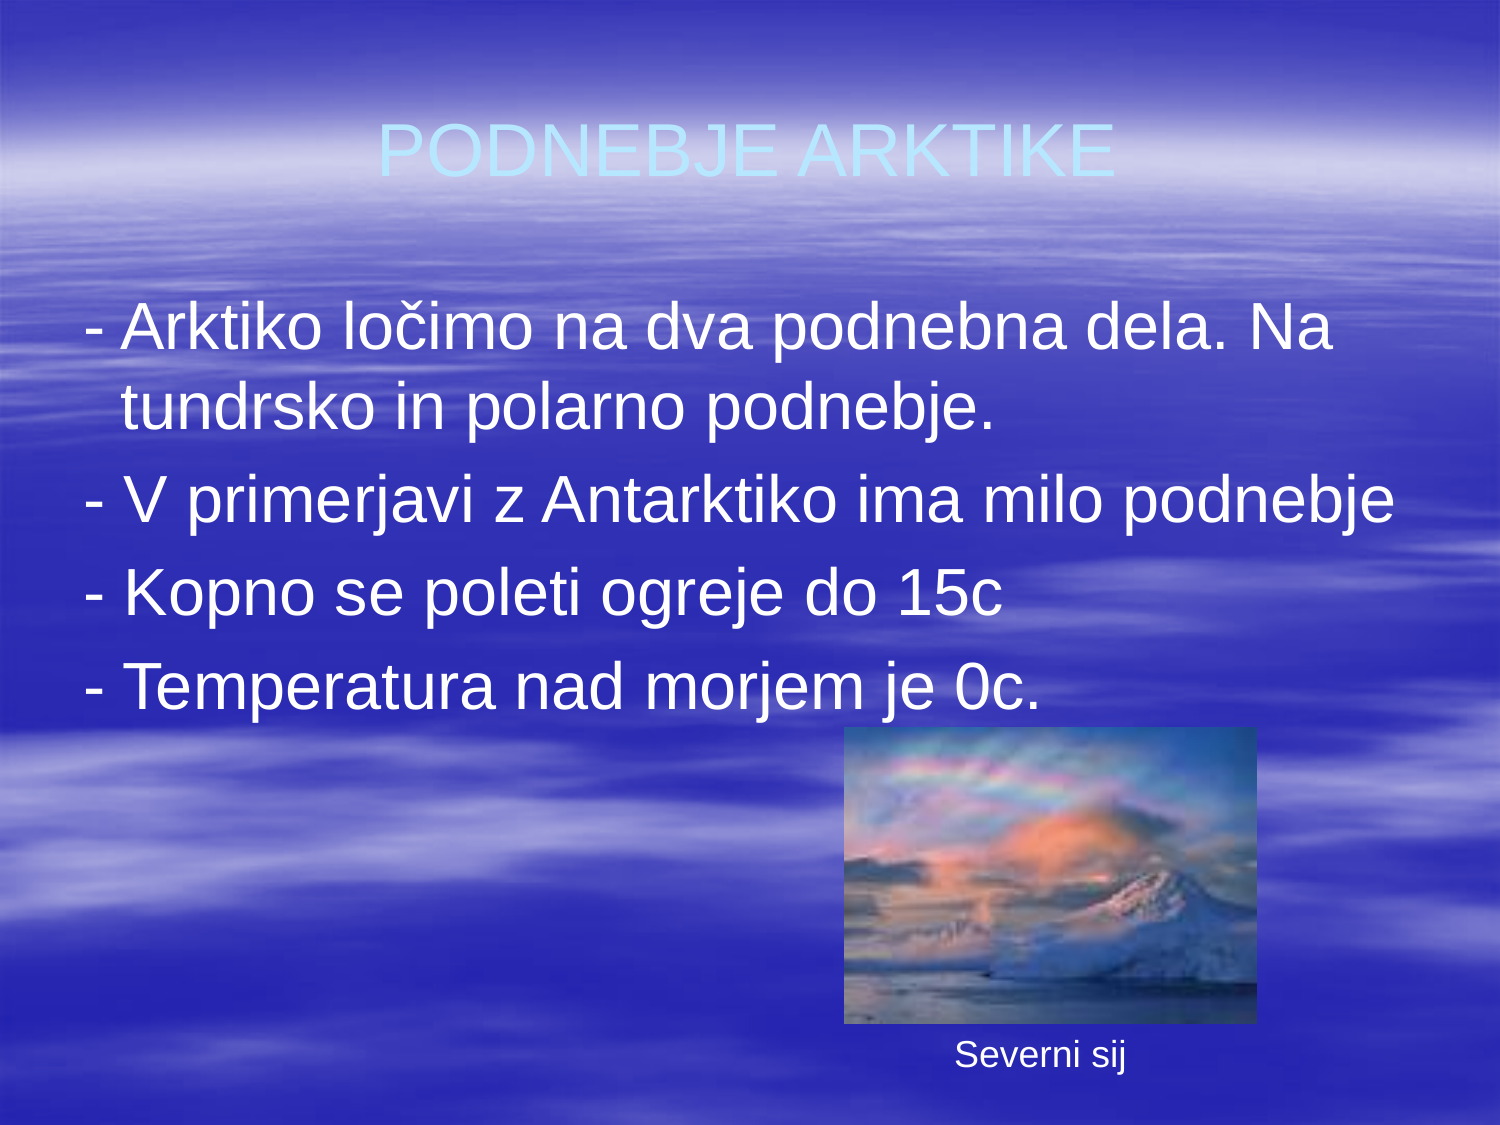

# PODNEBJE ARKTIKE
 - Arktiko ločimo na dva podnebna dela. Na tundrsko in polarno podnebje.
 - V primerjavi z Antarktiko ima milo podnebje
 - Kopno se poleti ogreje do 15c
 - Temperatura nad morjem je 0c.
Severni sij